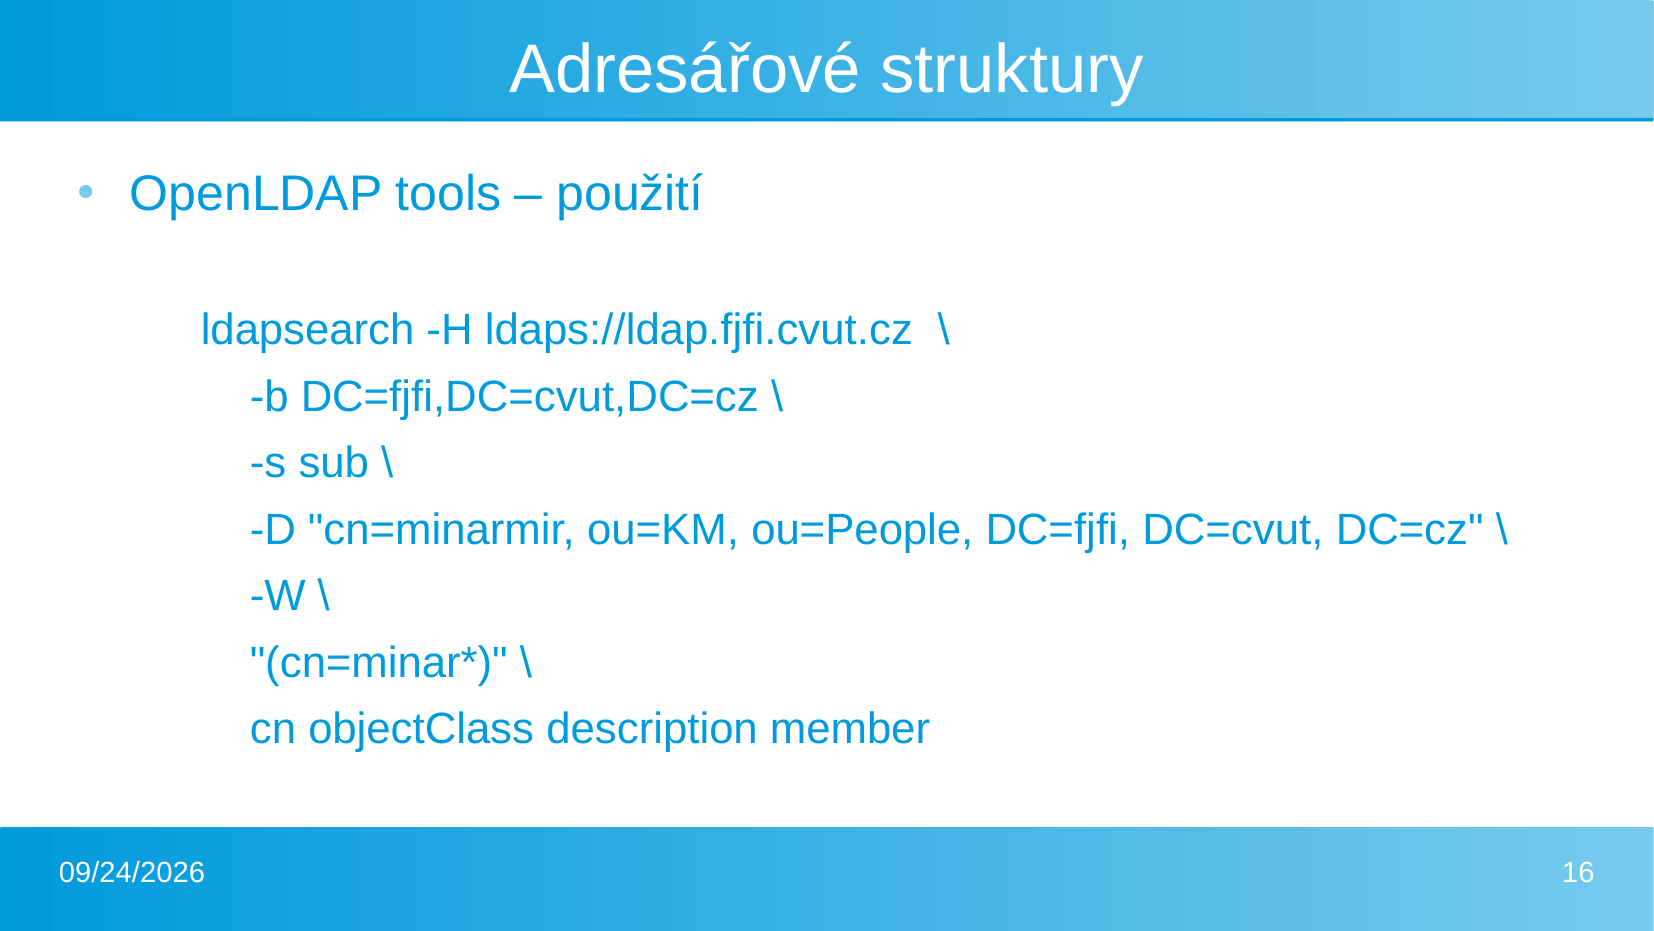

# Adresářové struktury
OpenLDAP tools – použití
ldapsearch -H ldaps://ldap.fjfi.cvut.cz \
 -b DC=fjfi,DC=cvut,DC=cz \
 -s sub \
 -D "cn=minarmir, ou=KM, ou=People, DC=fjfi, DC=cvut, DC=cz" \
 -W \
 "(cn=minar*)" \
 cn objectClass description member
16